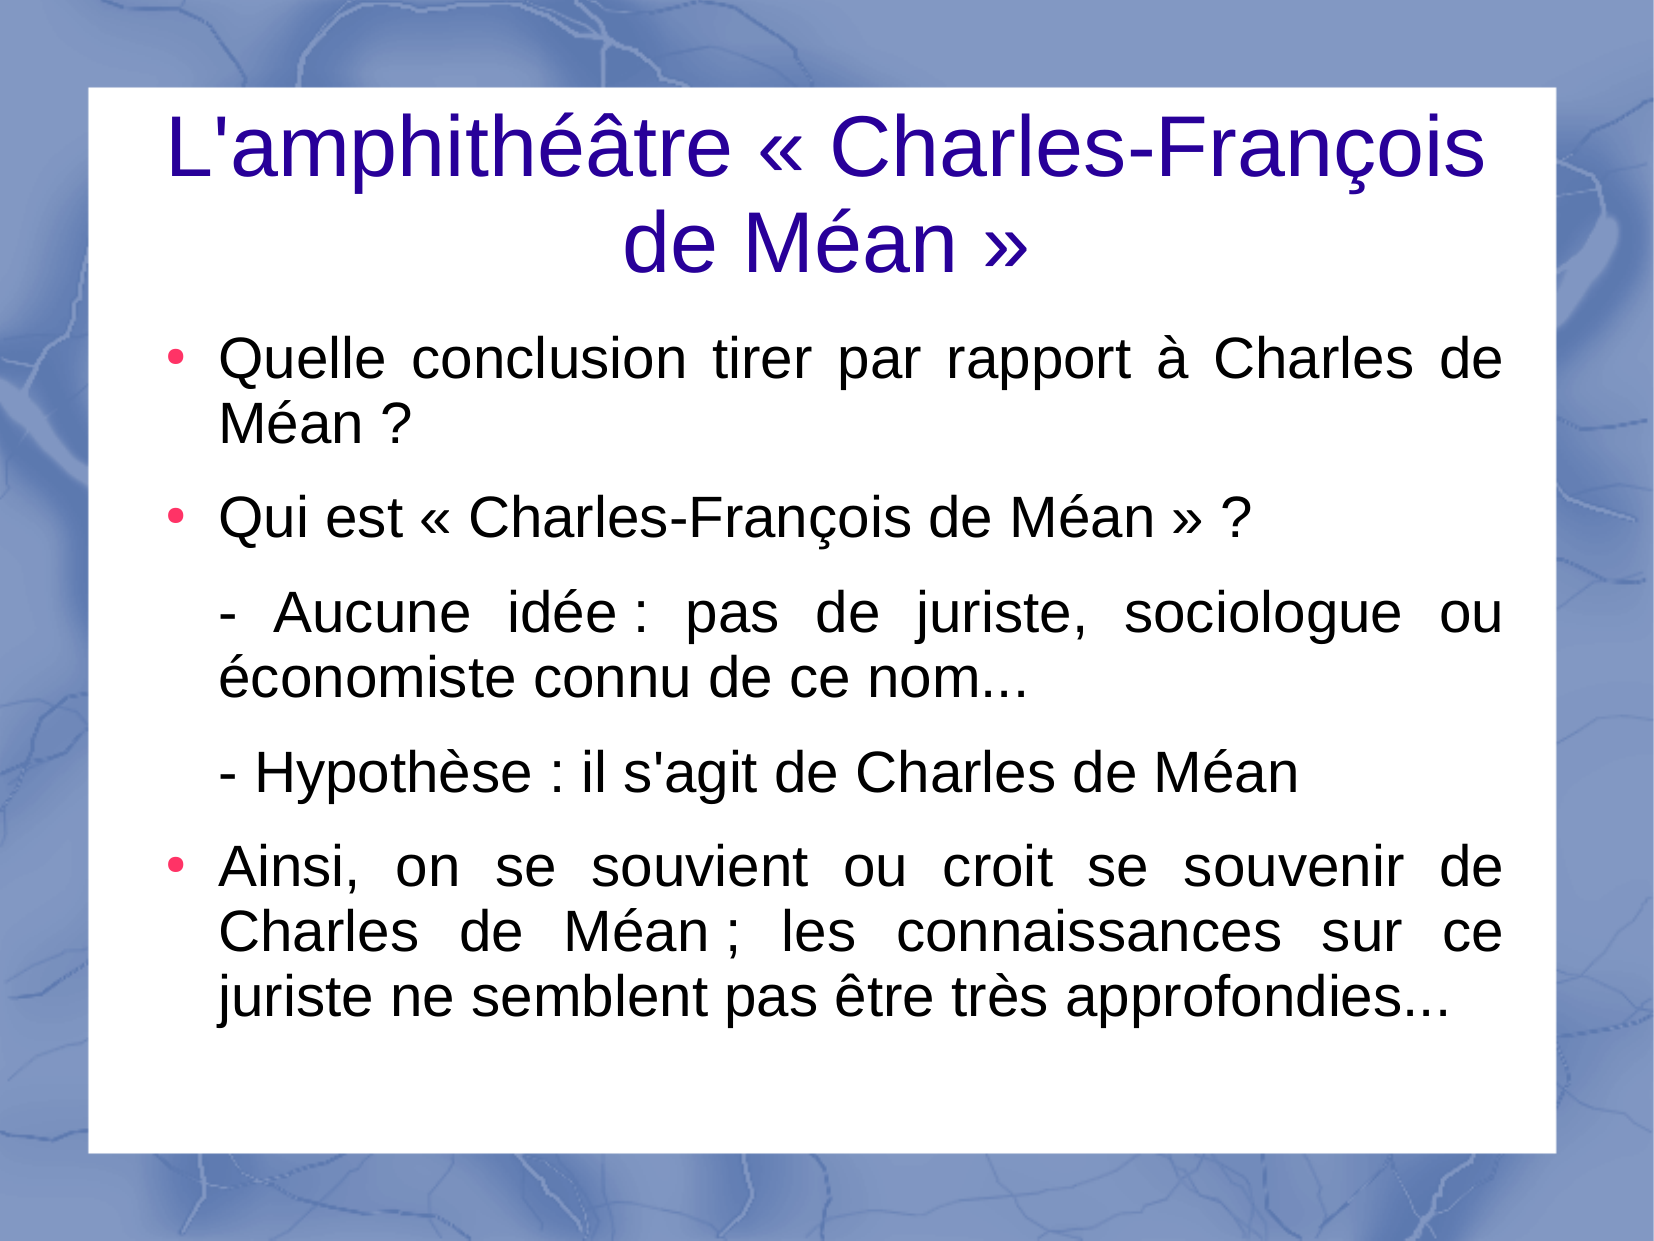

# L'amphithéâtre « Charles-François de Méan »
Quelle conclusion tirer par rapport à Charles de Méan ?
Qui est « Charles-François de Méan » ?
- Aucune idée : pas de juriste, sociologue ou économiste connu de ce nom...
- Hypothèse : il s'agit de Charles de Méan
Ainsi, on se souvient ou croit se souvenir de Charles de Méan ; les connaissances sur ce juriste ne semblent pas être très approfondies...